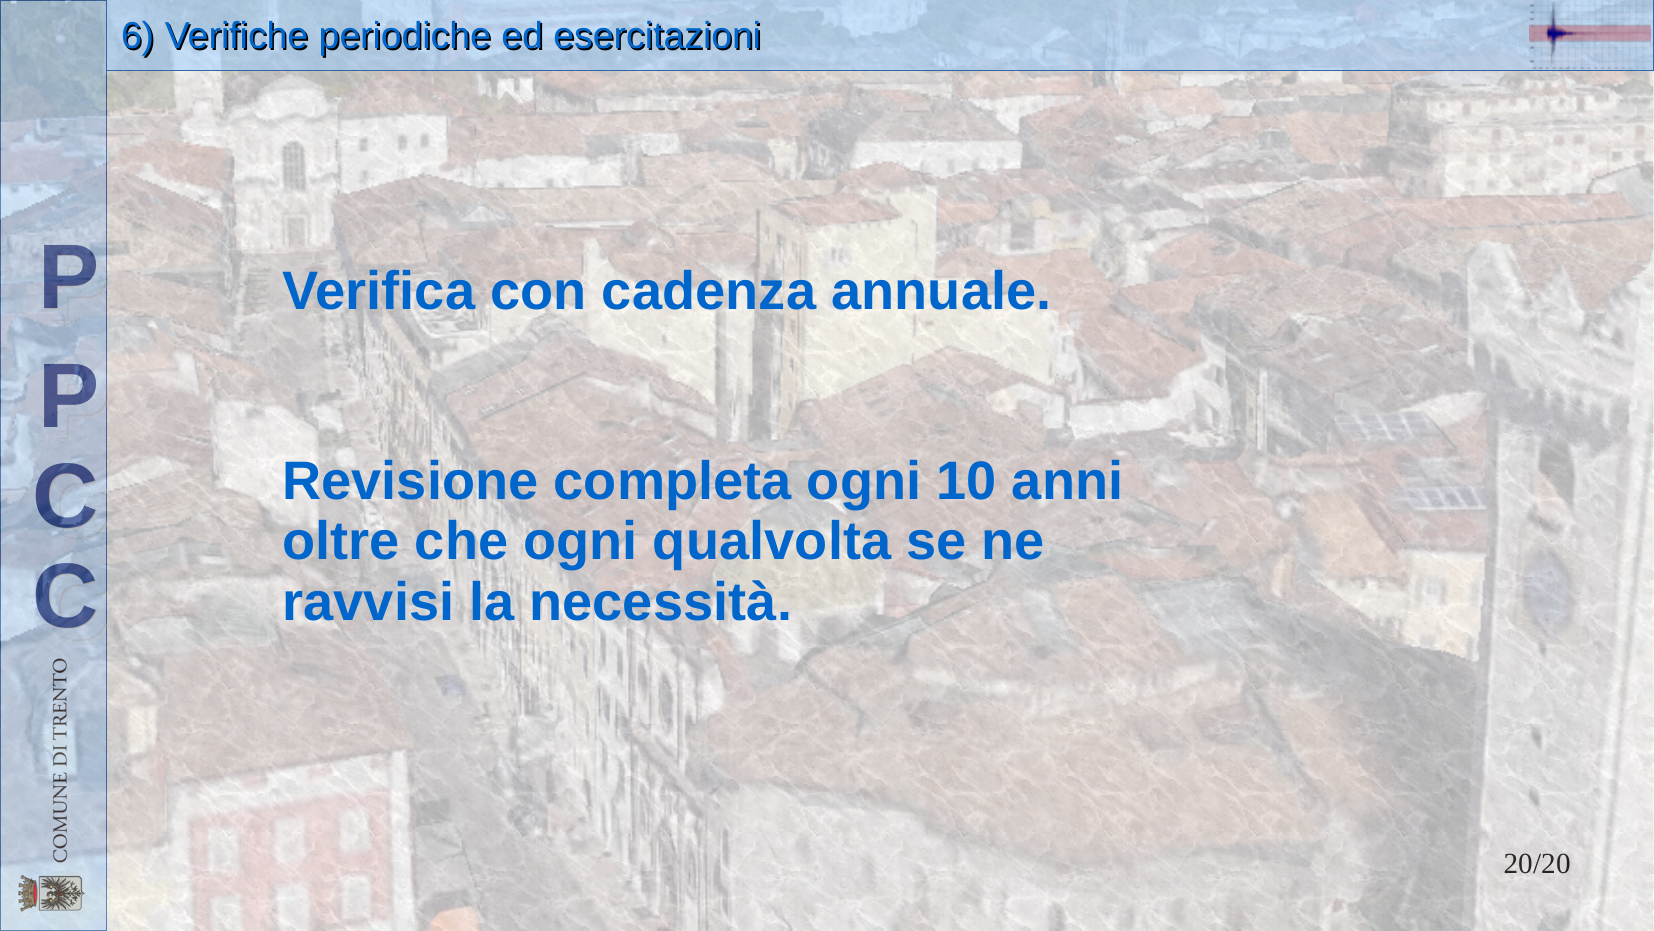

6) Verifiche periodiche ed esercitazioni
Verifica con cadenza annuale.
Revisione completa ogni 10 anni oltre che ogni qualvolta se ne ravvisi la necessità.
20